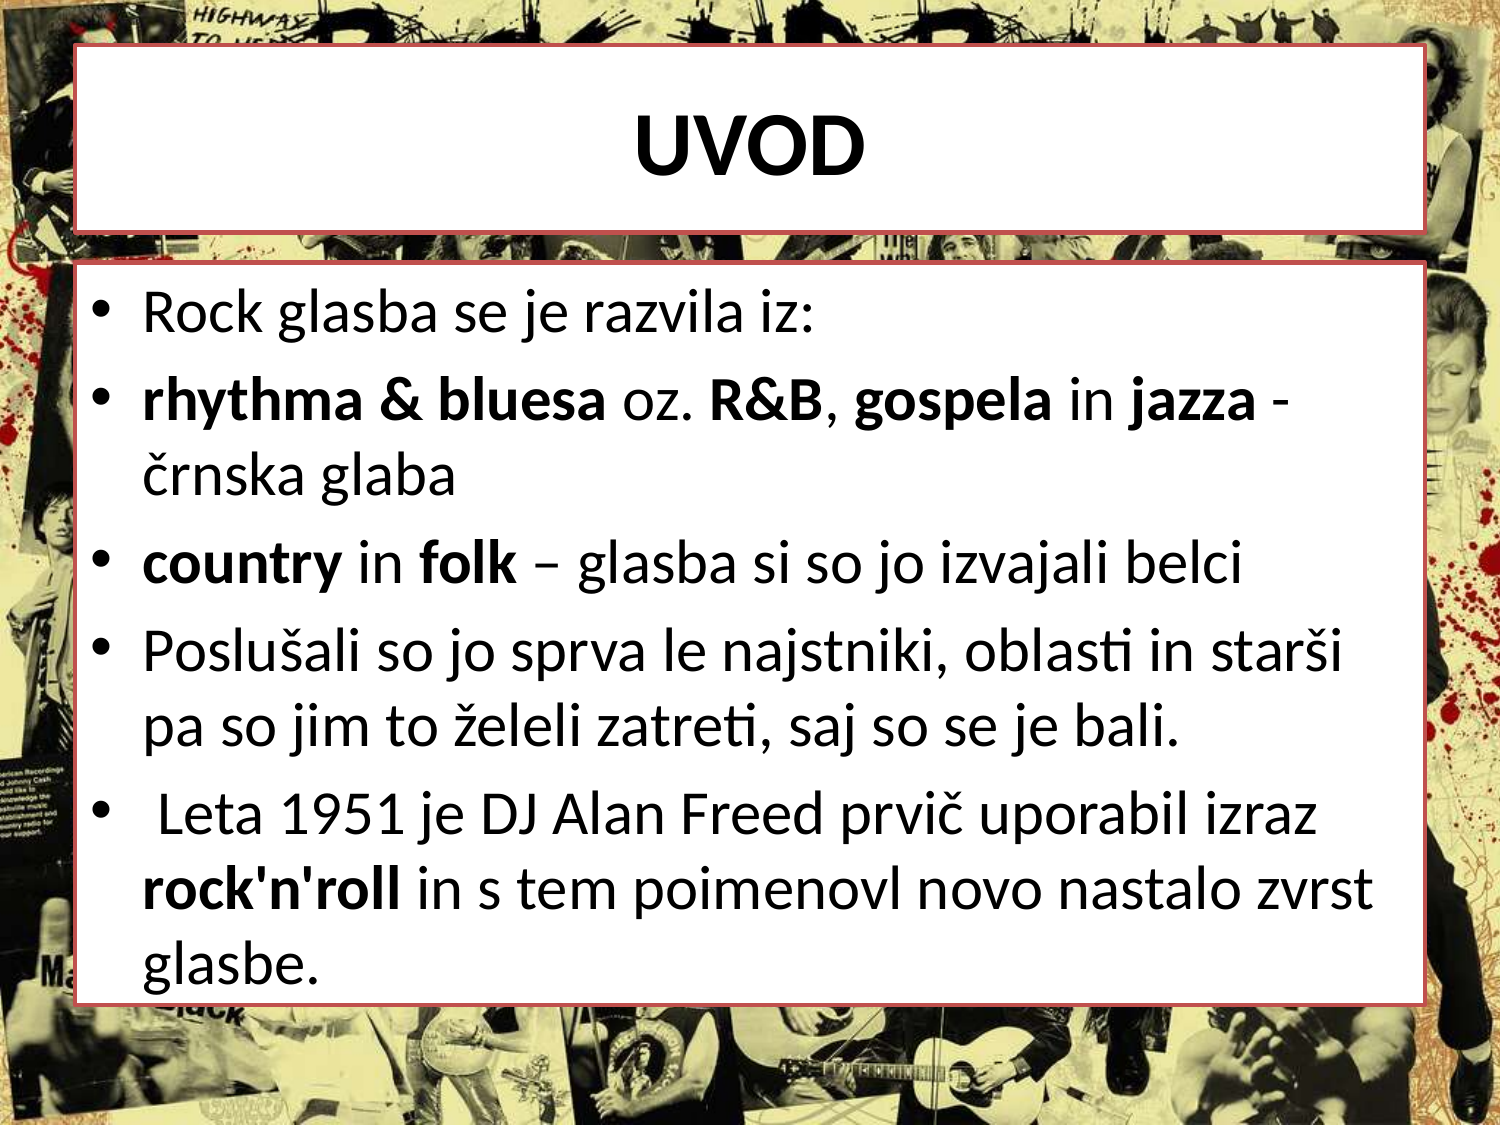

# UVOD
Rock glasba se je razvila iz:
rhythma & bluesa oz. R&B, gospela in jazza - črnska glaba
country in folk – glasba si so jo izvajali belci
Poslušali so jo sprva le najstniki, oblasti in starši pa so jim to želeli zatreti, saj so se je bali.
 Leta 1951 je DJ Alan Freed prvič uporabil izraz rock'n'roll in s tem poimenovl novo nastalo zvrst glasbe.